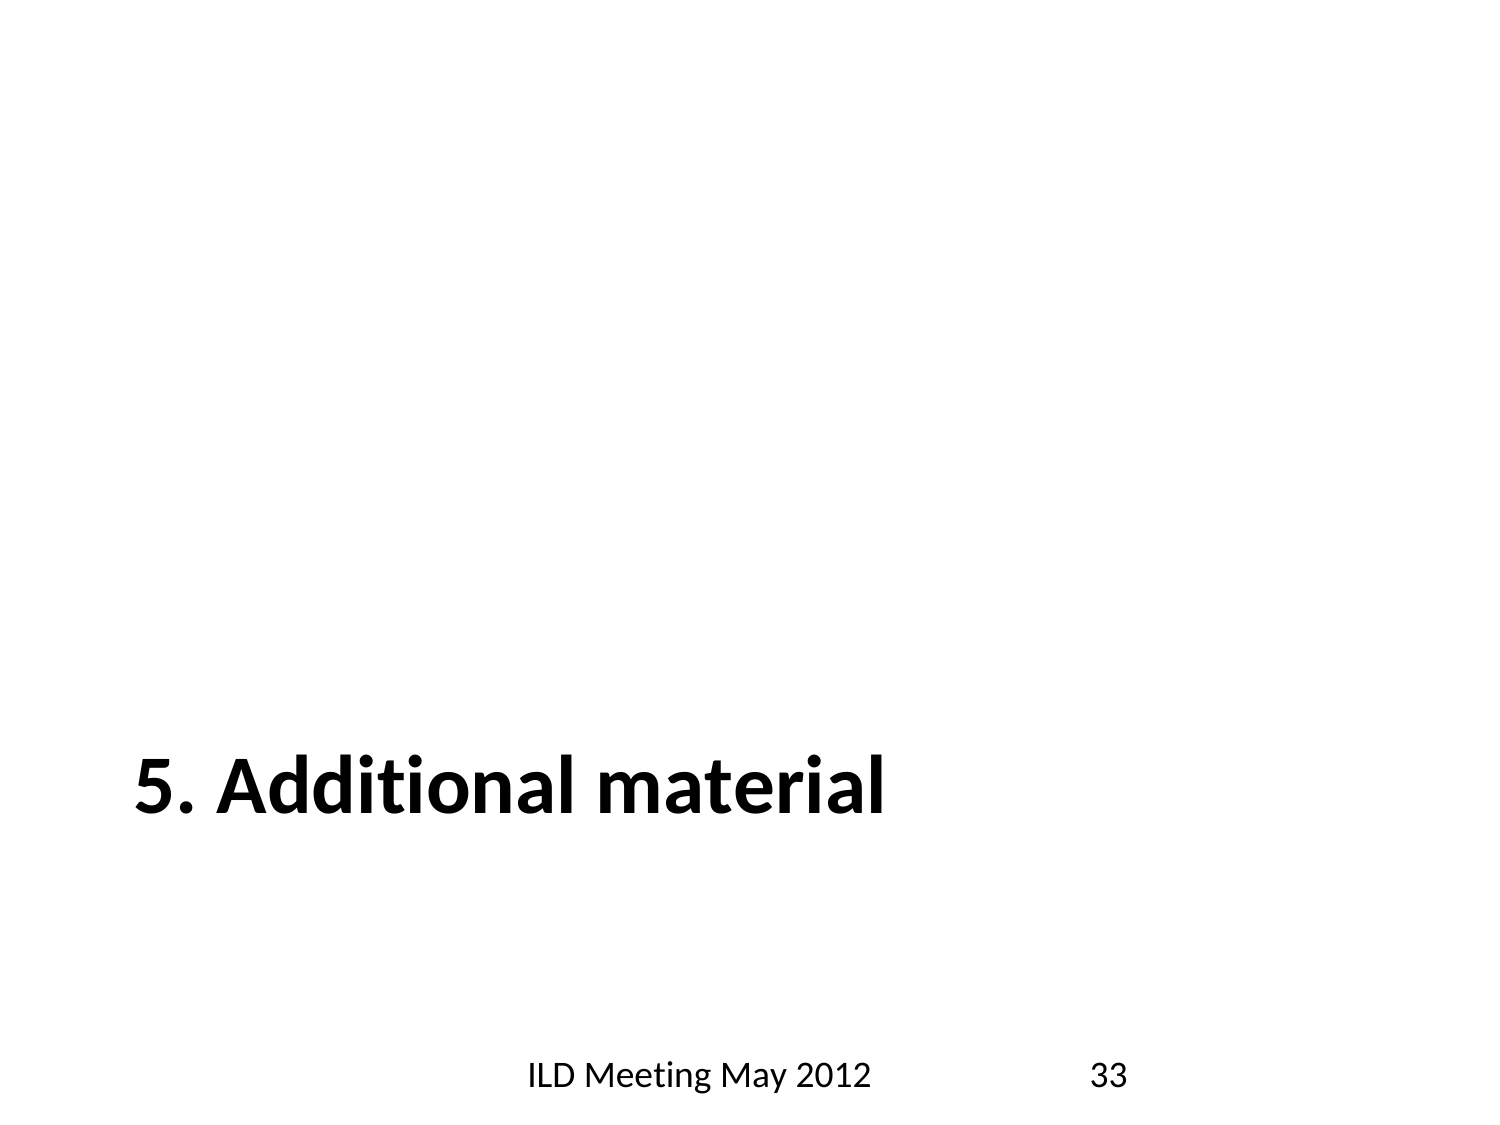

# 5. Additional material
33
ILD Meeting May 2012